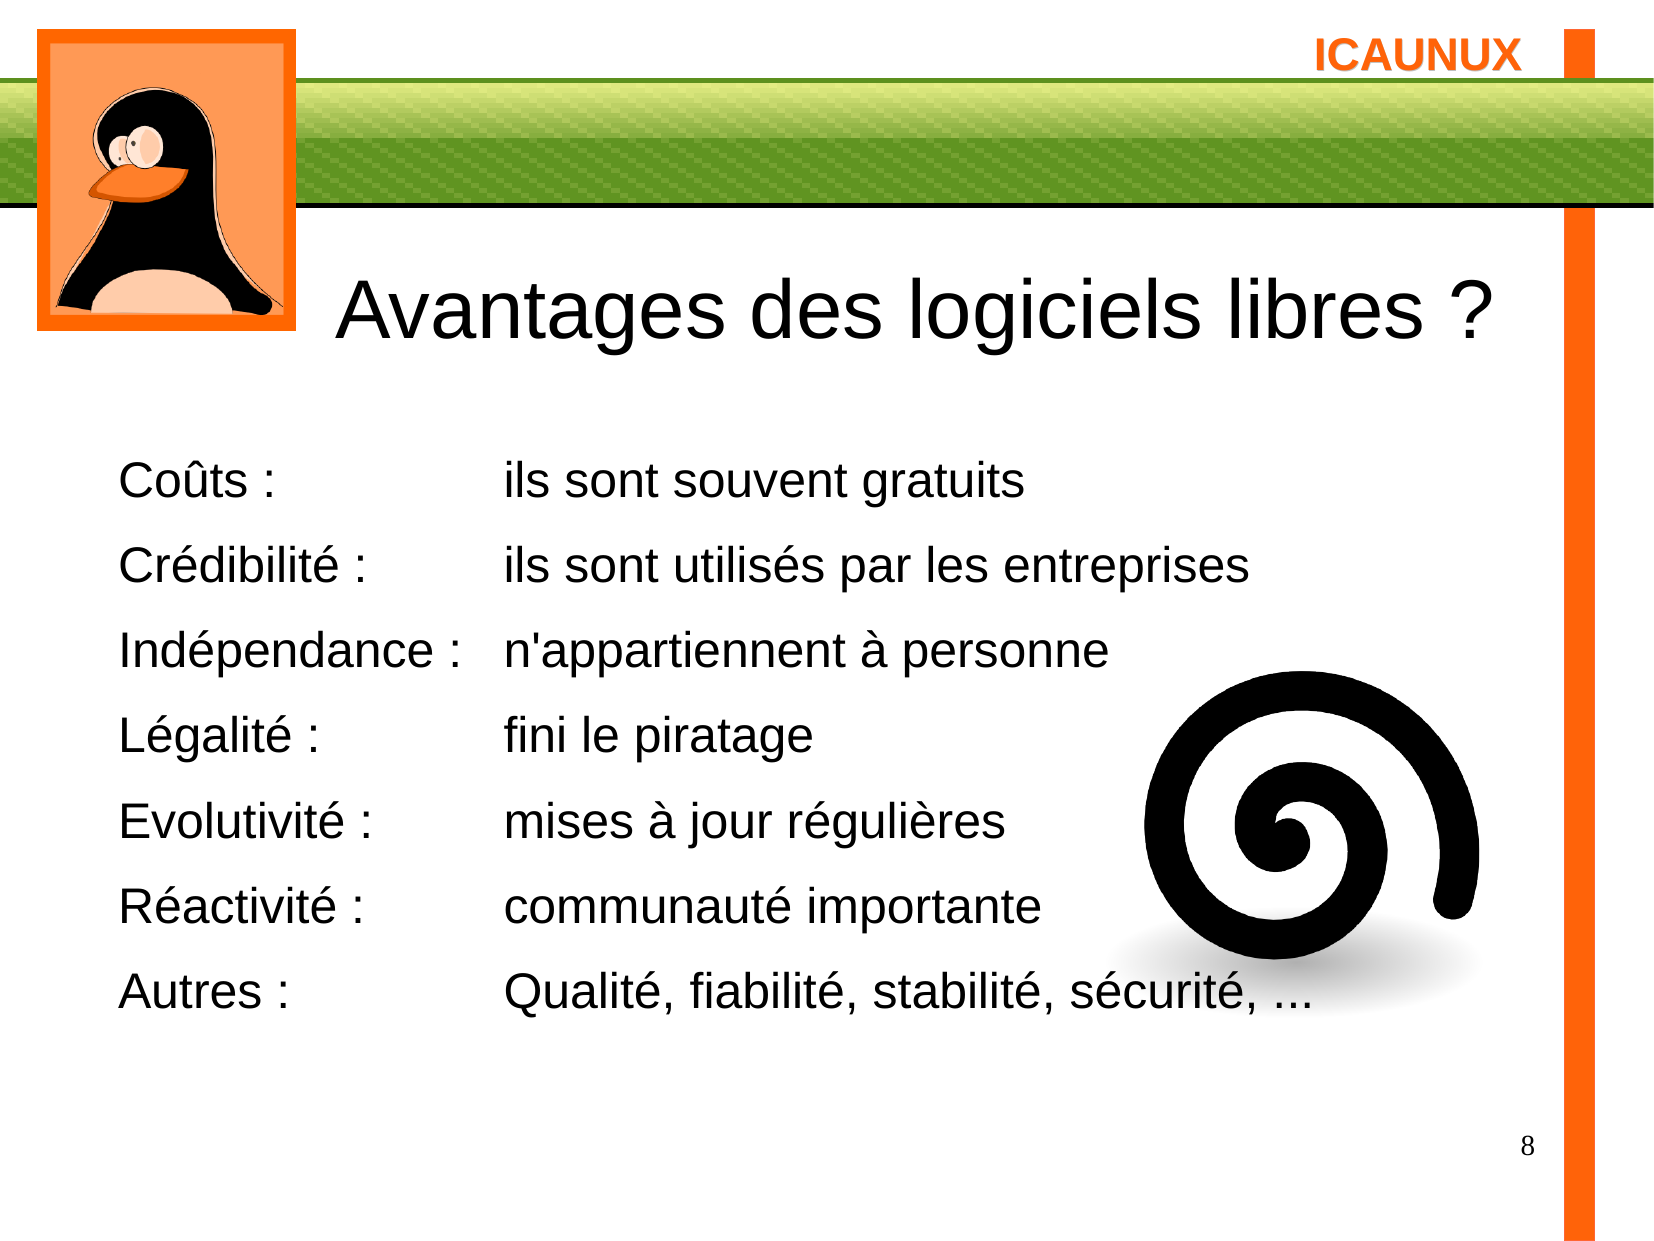

# Avantages des logiciels libres ?
Coûts : 	ils sont souvent gratuits
Crédibilité : 	ils sont utilisés par les entreprises
Indépendance : 	n'appartiennent à personne
Légalité : 	fini le piratage
Evolutivité : 	mises à jour régulières
Réactivité : 	communauté importante
Autres : 	Qualité, fiabilité, stabilité, sécurité, ...
8